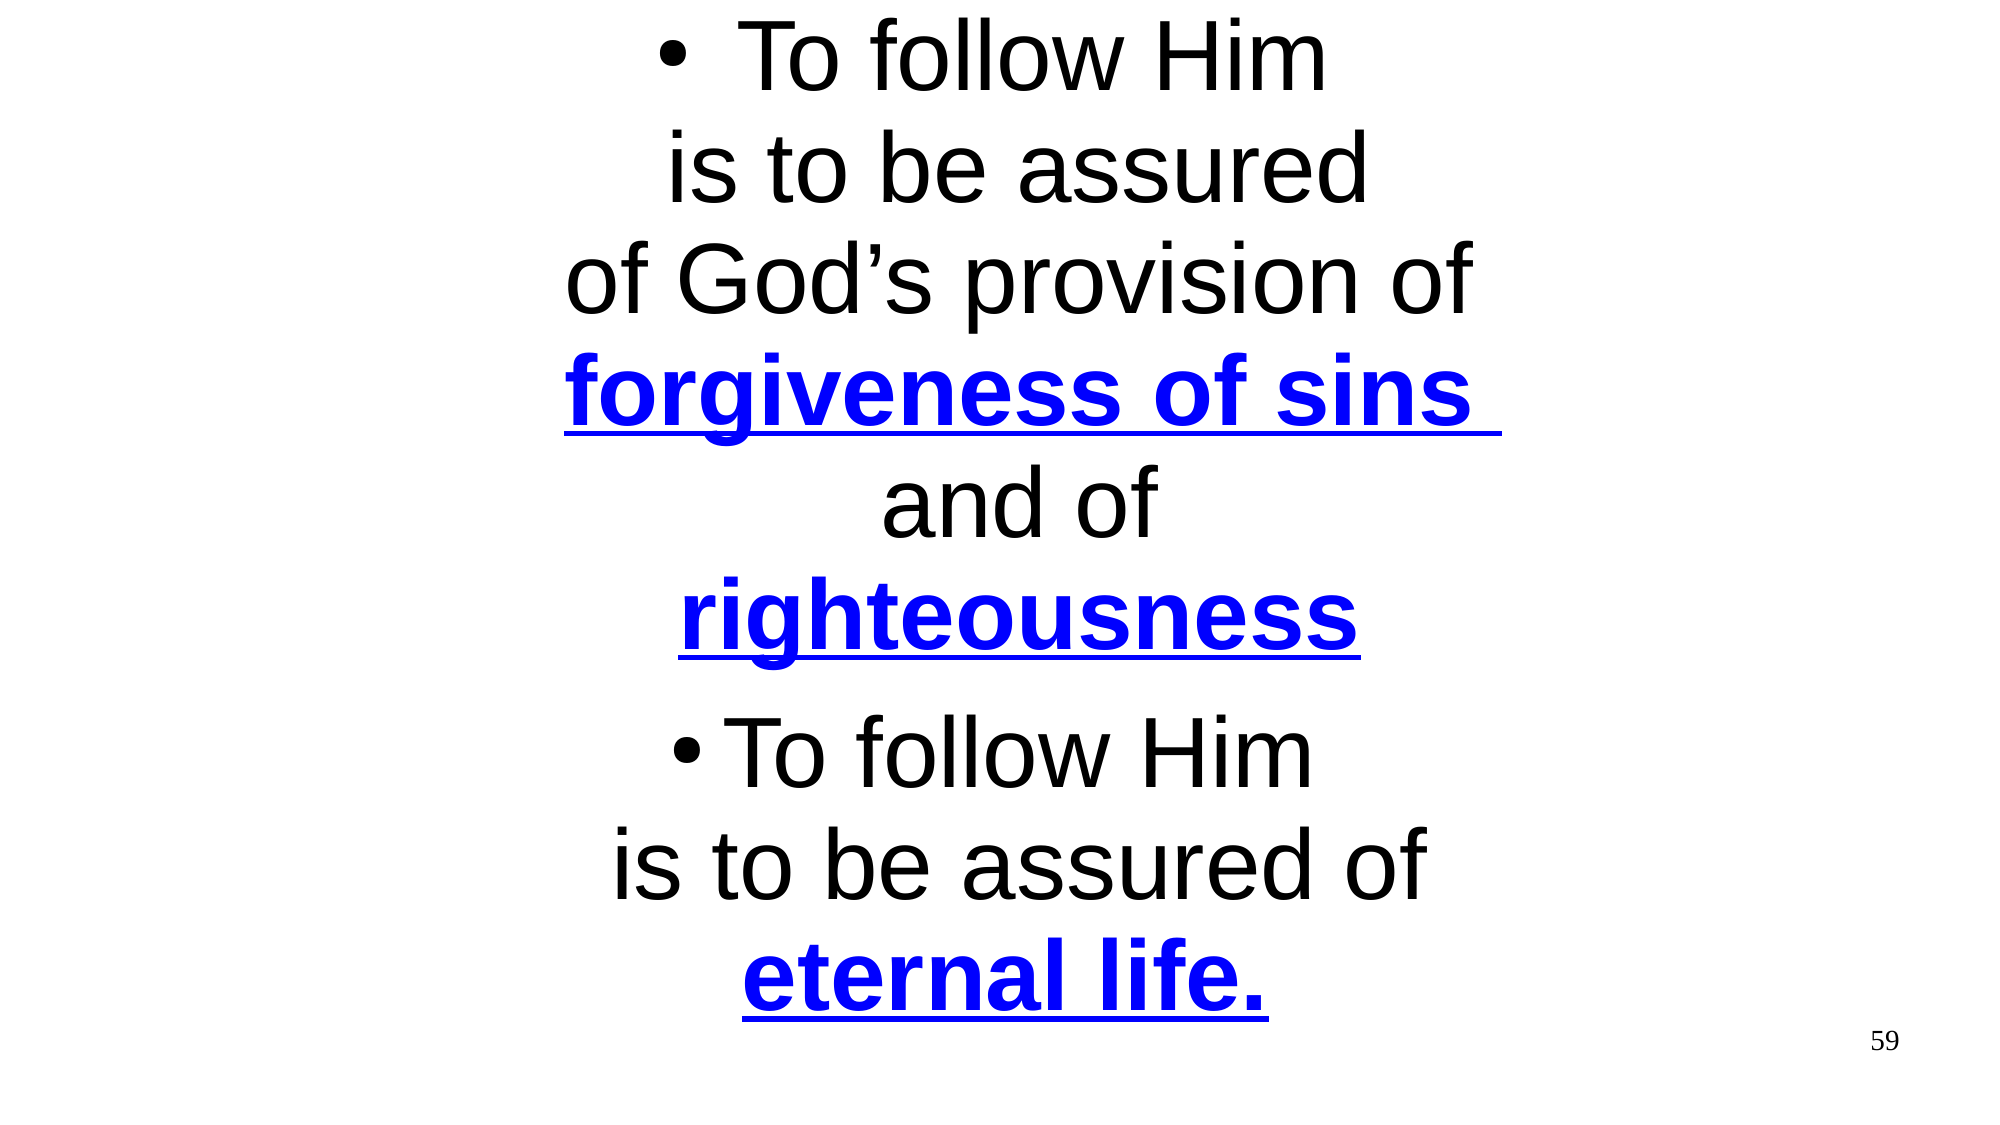

# To follow Him is to be assured of God’s provision of forgiveness of sins and of righteousness
To follow Him
is to be assured of
eternal life.
59